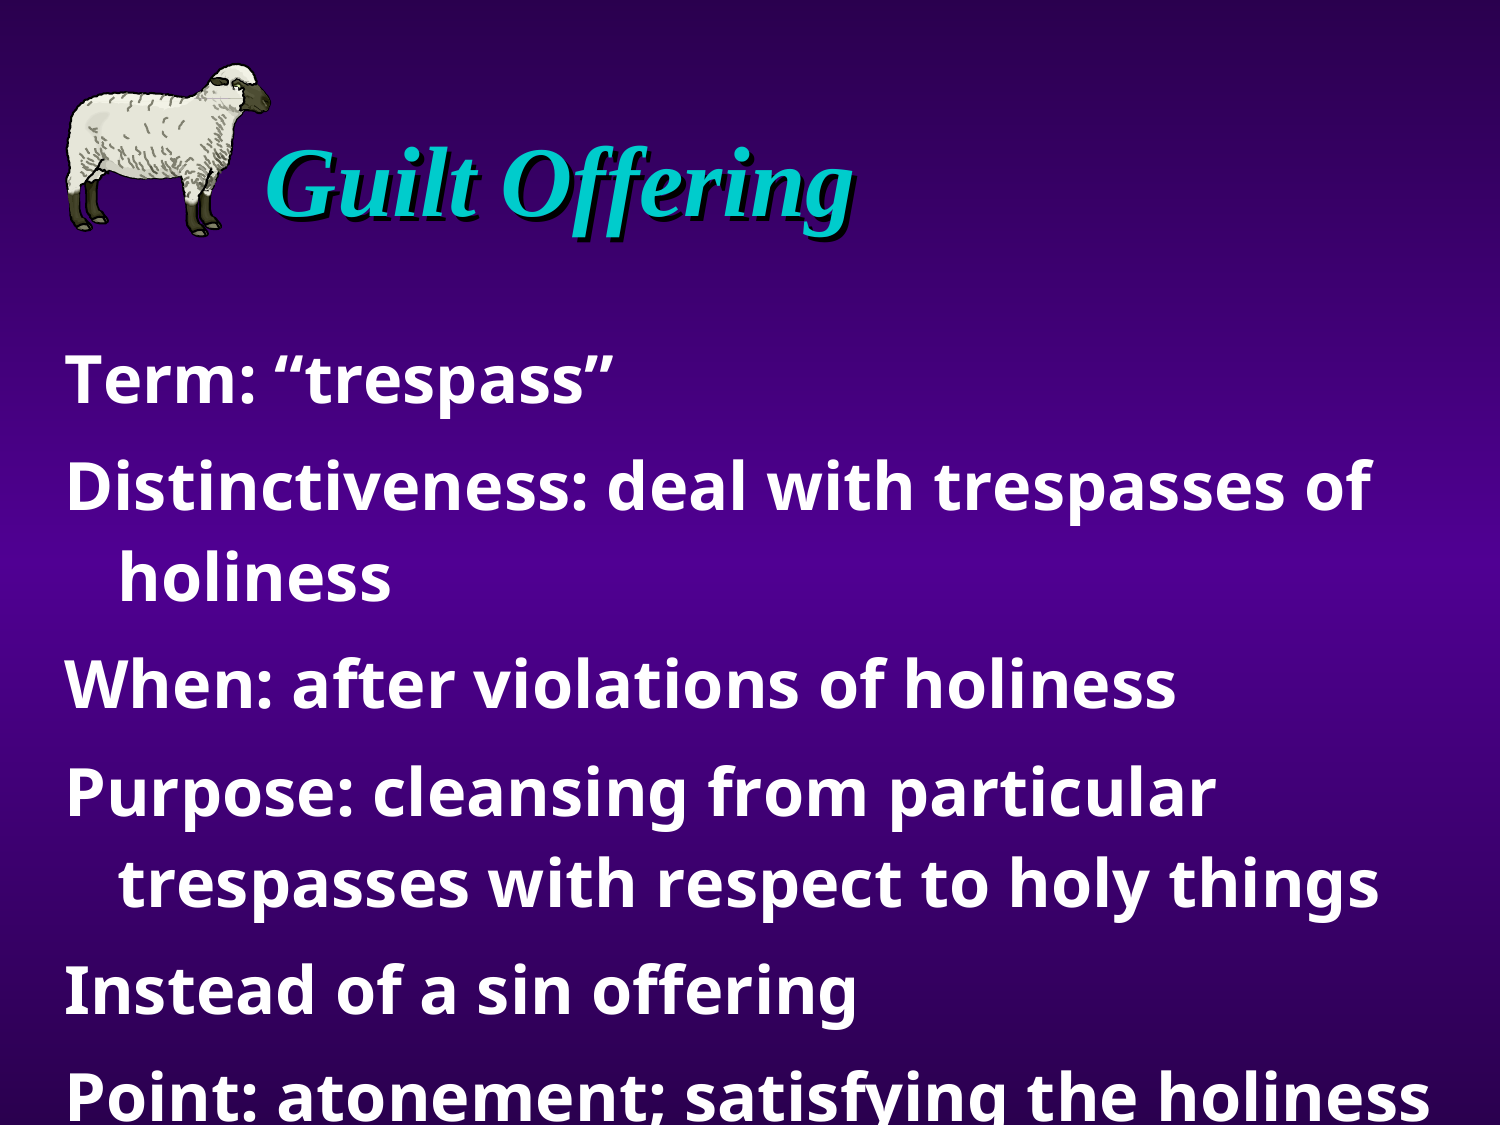

# Guilt Offering
Term: “trespass”
Distinctiveness: deal with trespasses of holiness
When: after violations of holiness
Purpose: cleansing from particular trespasses with respect to holy things
Instead of a sin offering
Point: atonement; satisfying the holiness of God